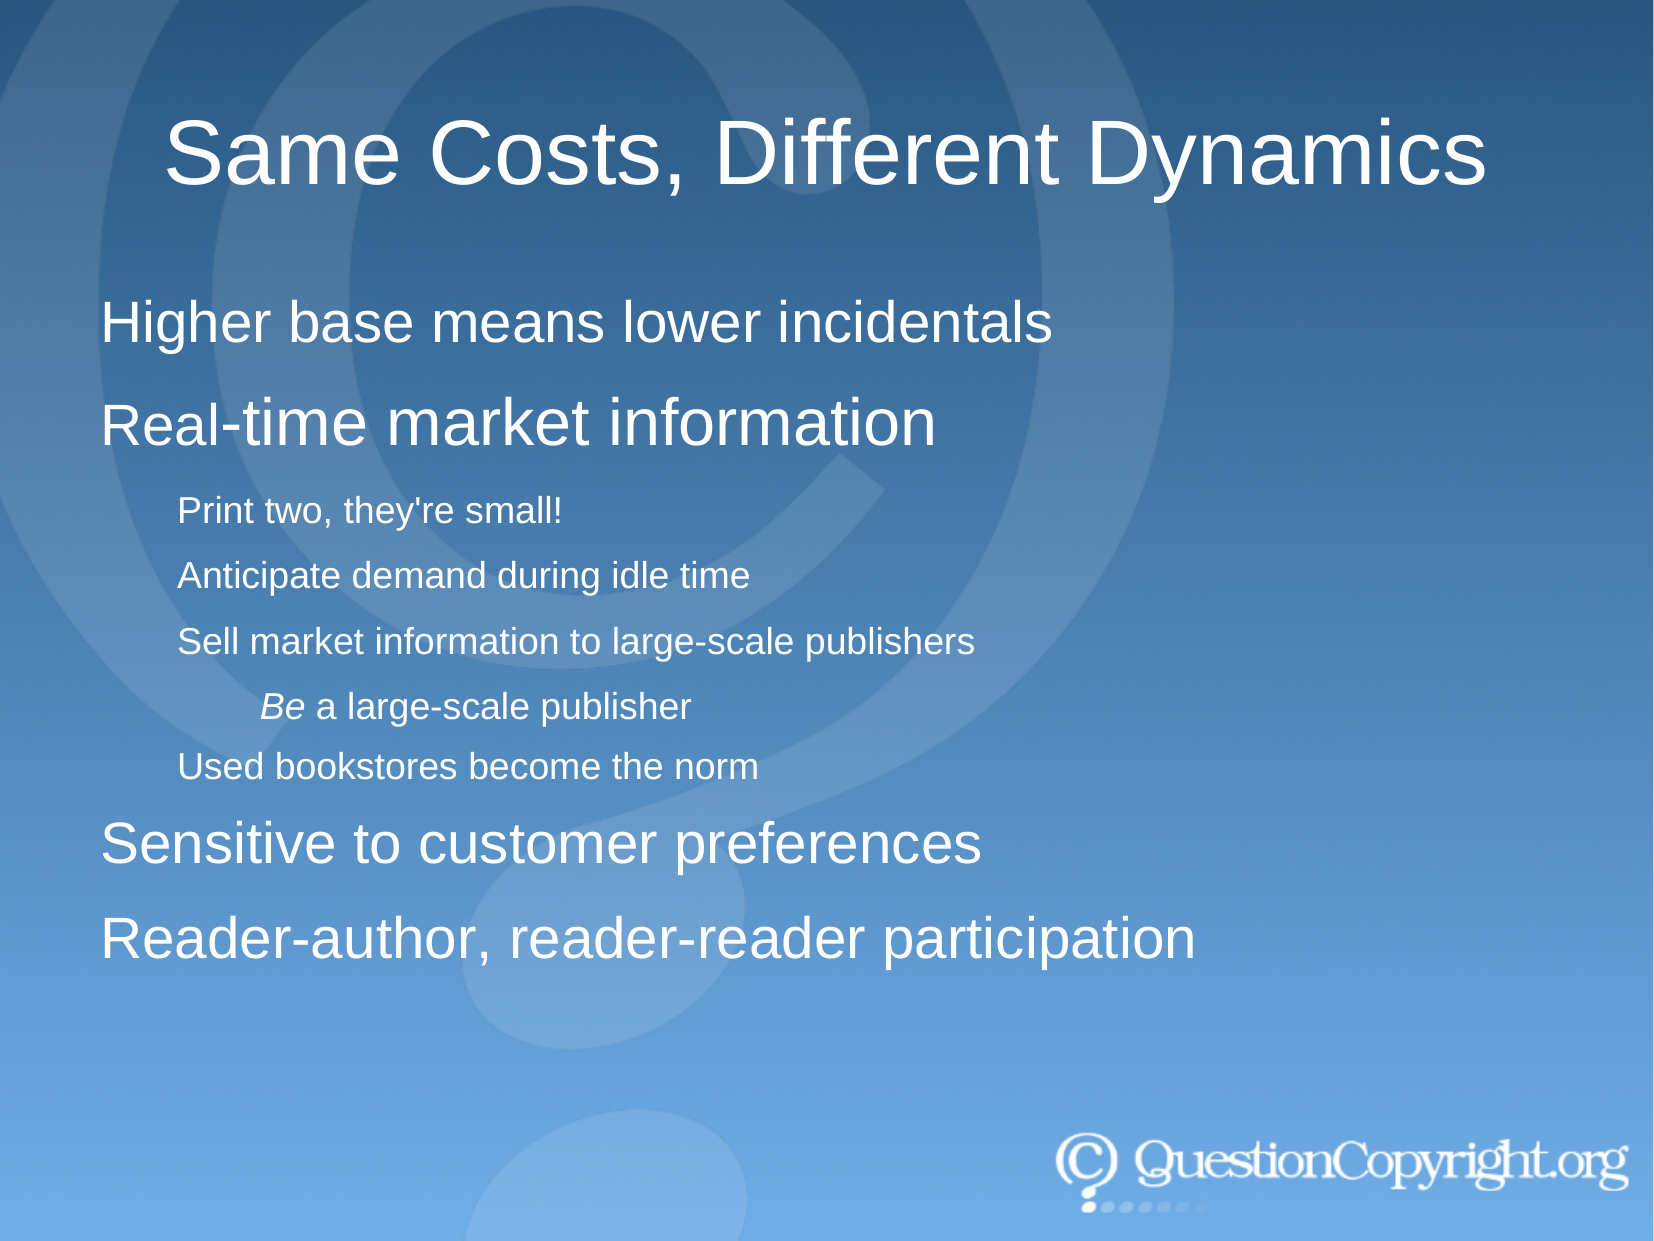

# Same Costs, Different Dynamics
Higher base means lower incidentals
Real-time market information
Print two, they're small!
Anticipate demand during idle time
Sell market information to large-scale publishers
Be a large-scale publisher
Used bookstores become the norm
Sensitive to customer preferences
Reader-author, reader-reader participation